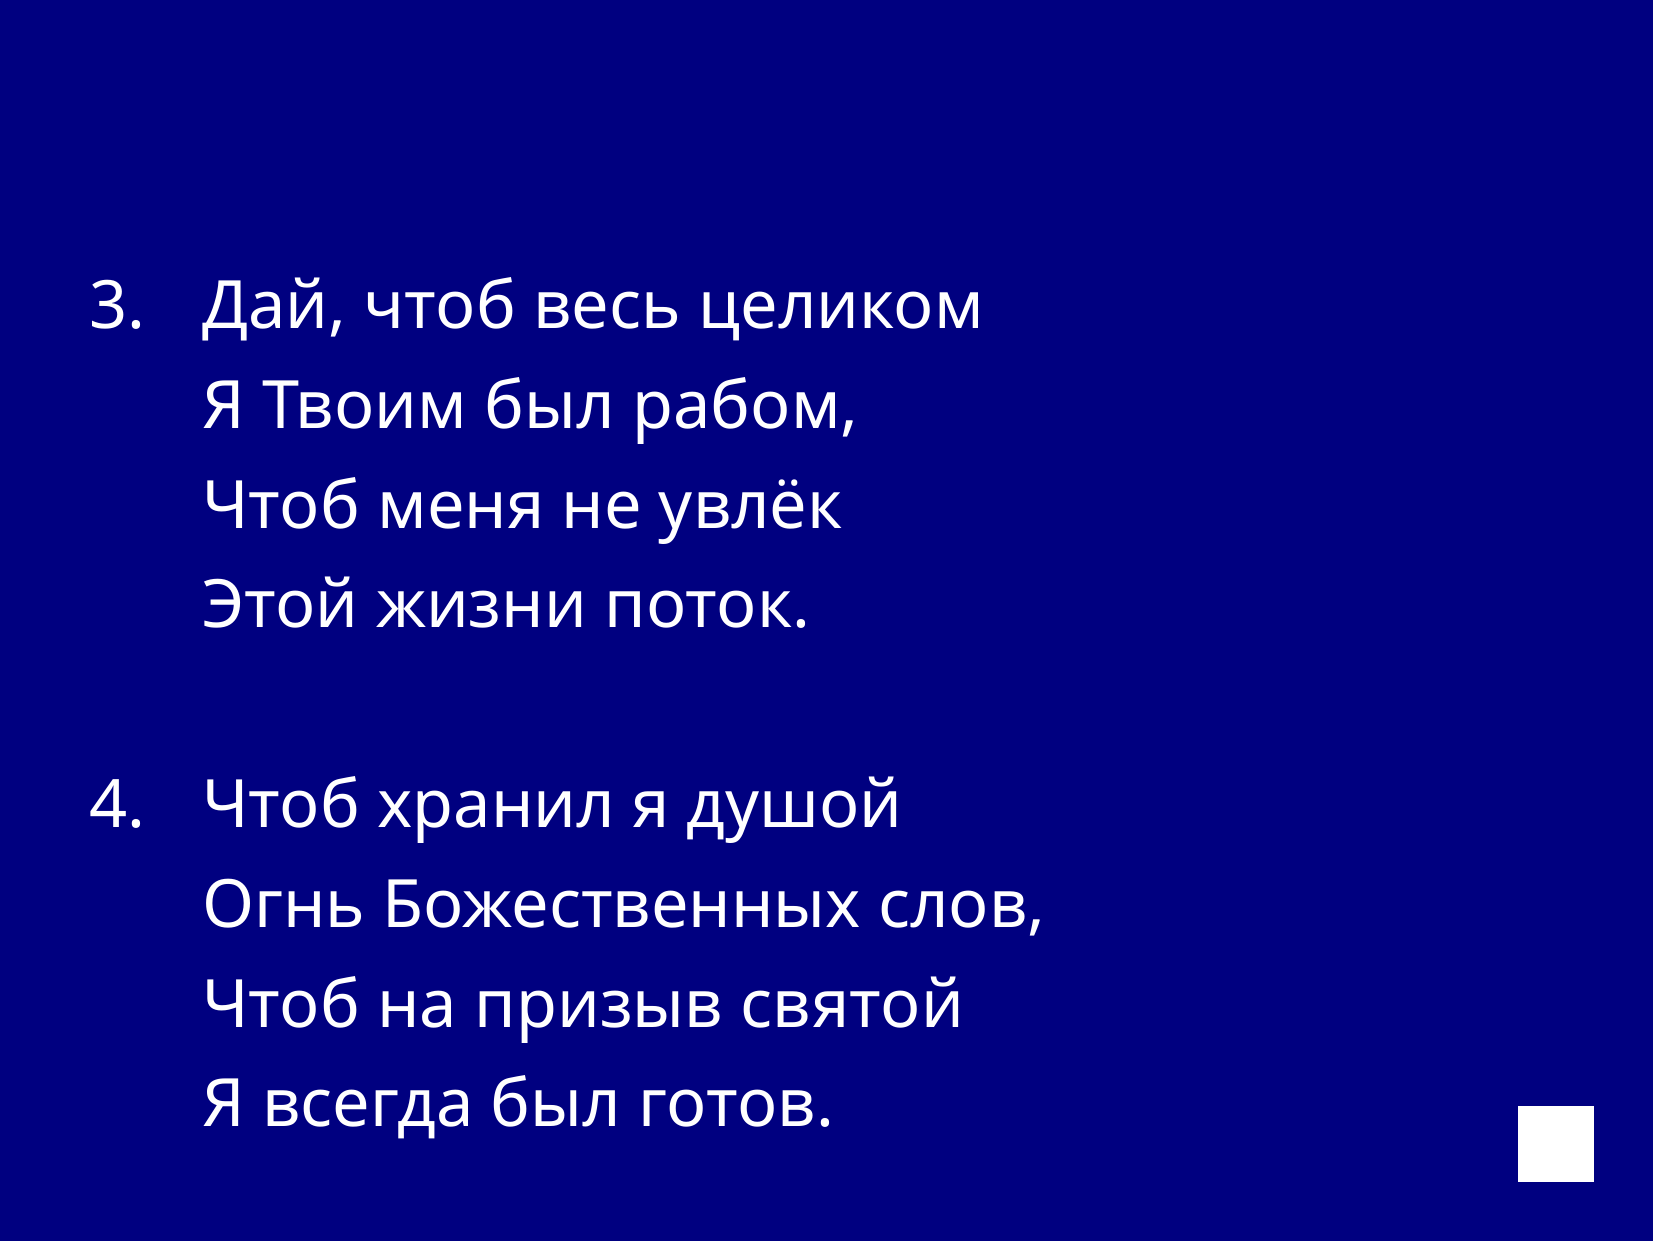

3.	Дай, чтоб весь целиком
	Я Твоим был рабом,
	Чтоб меня не увлёк
	Этой жизни поток.
4.	Чтоб хранил я душой
	Огнь Божественных слов,
	Чтоб на призыв святой
	Я всегда был готов.